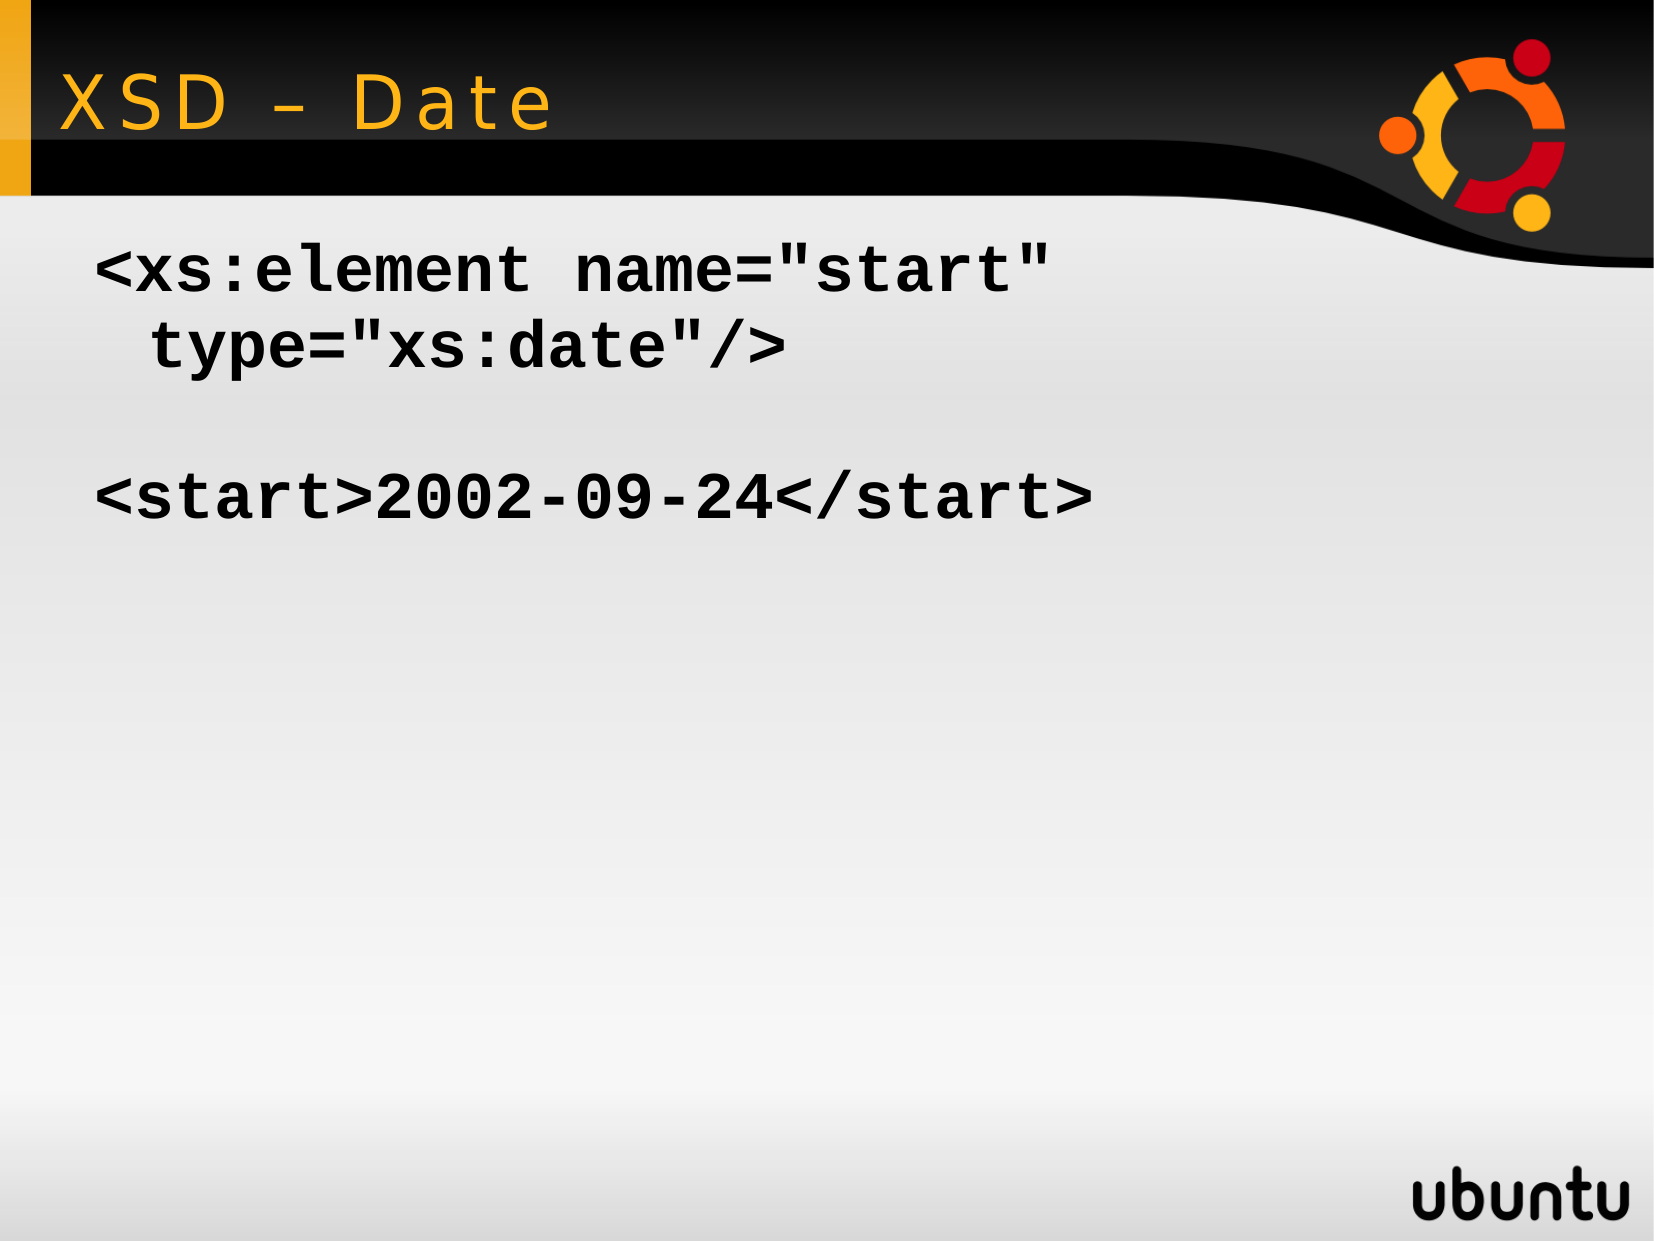

# XSD – Date
<xs:element name="start" type="xs:date"/>
<start>2002-09-24</start>